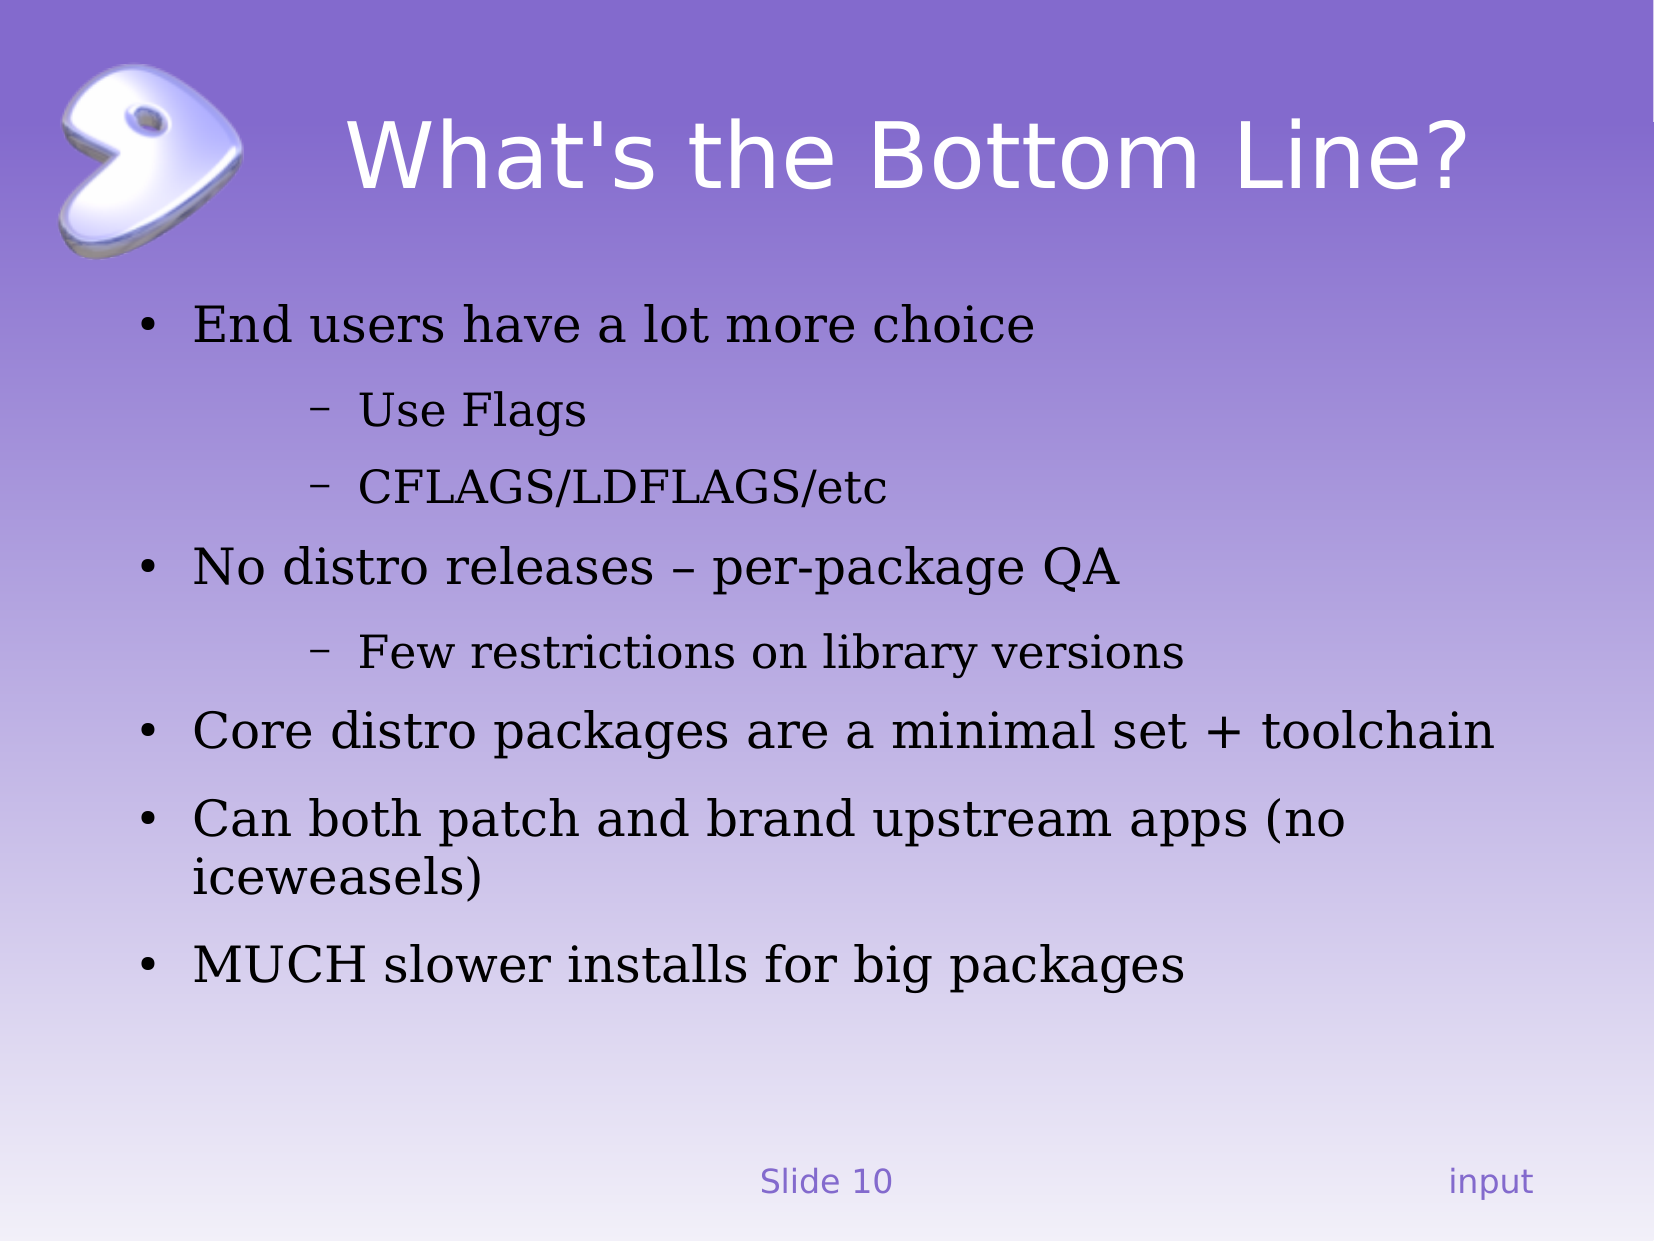

# What's the Bottom Line?
End users have a lot more choice
Use Flags
CFLAGS/LDFLAGS/etc
No distro releases – per-package QA
Few restrictions on library versions
Core distro packages are a minimal set + toolchain
Can both patch and brand upstream apps (no iceweasels)
MUCH slower installs for big packages